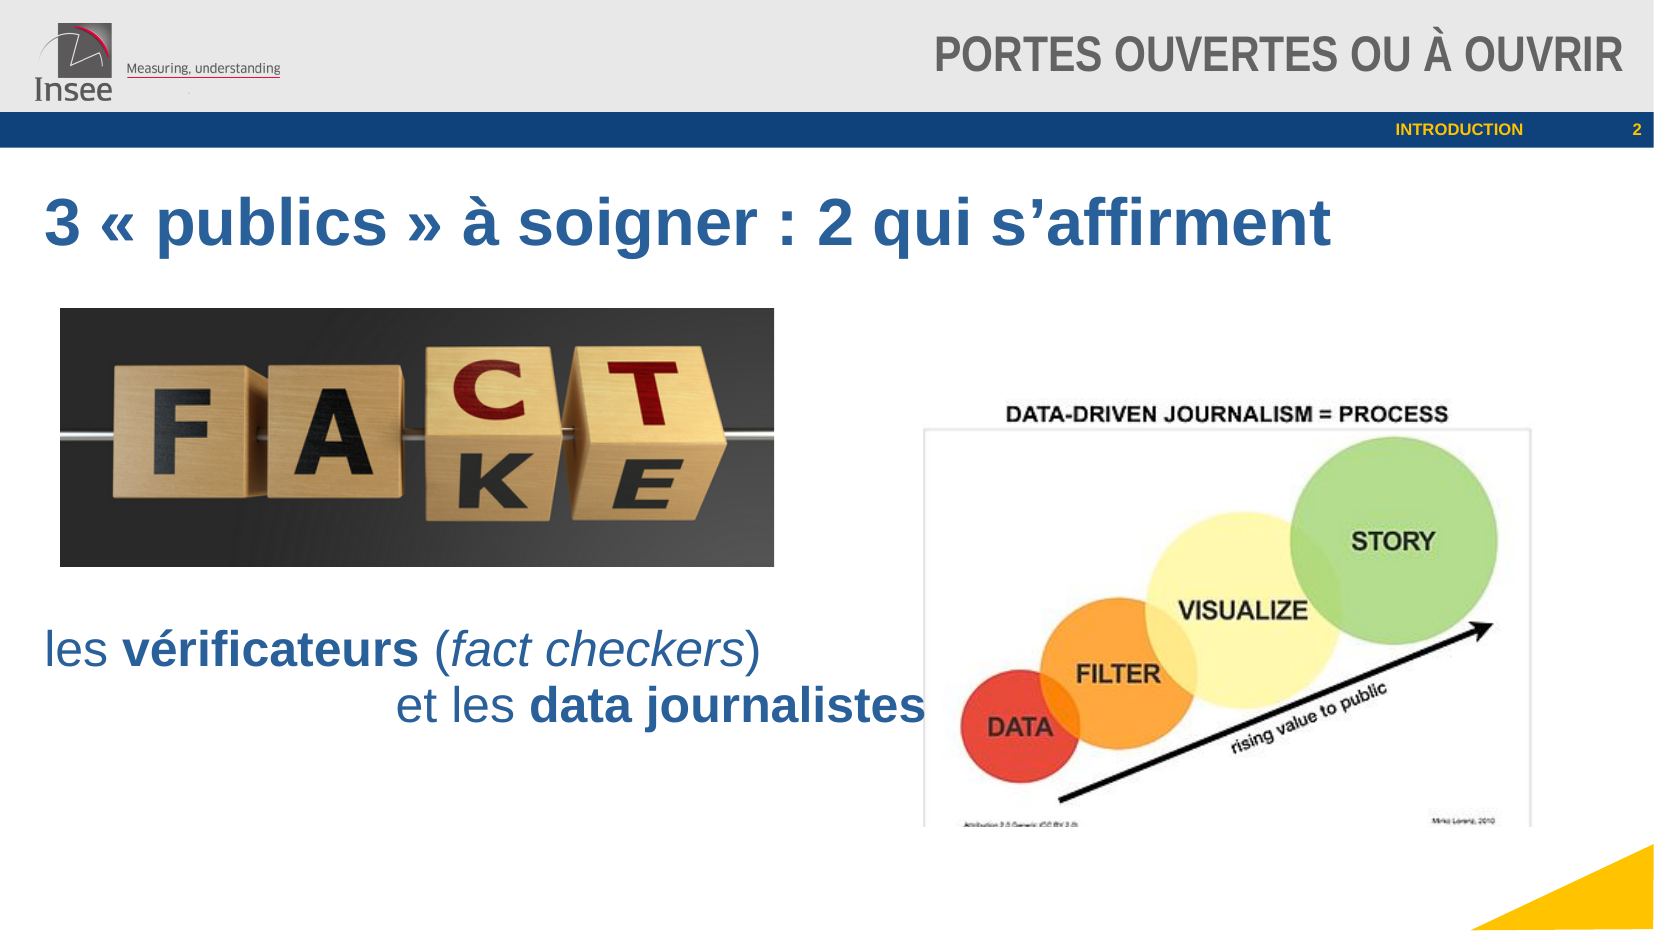

# Portes ouvertes ou à ouvrir
Introduction
2
3 « publics » à soigner : 2 qui s’affirment
les vérificateurs (fact checkers)
 					et les data journalistes